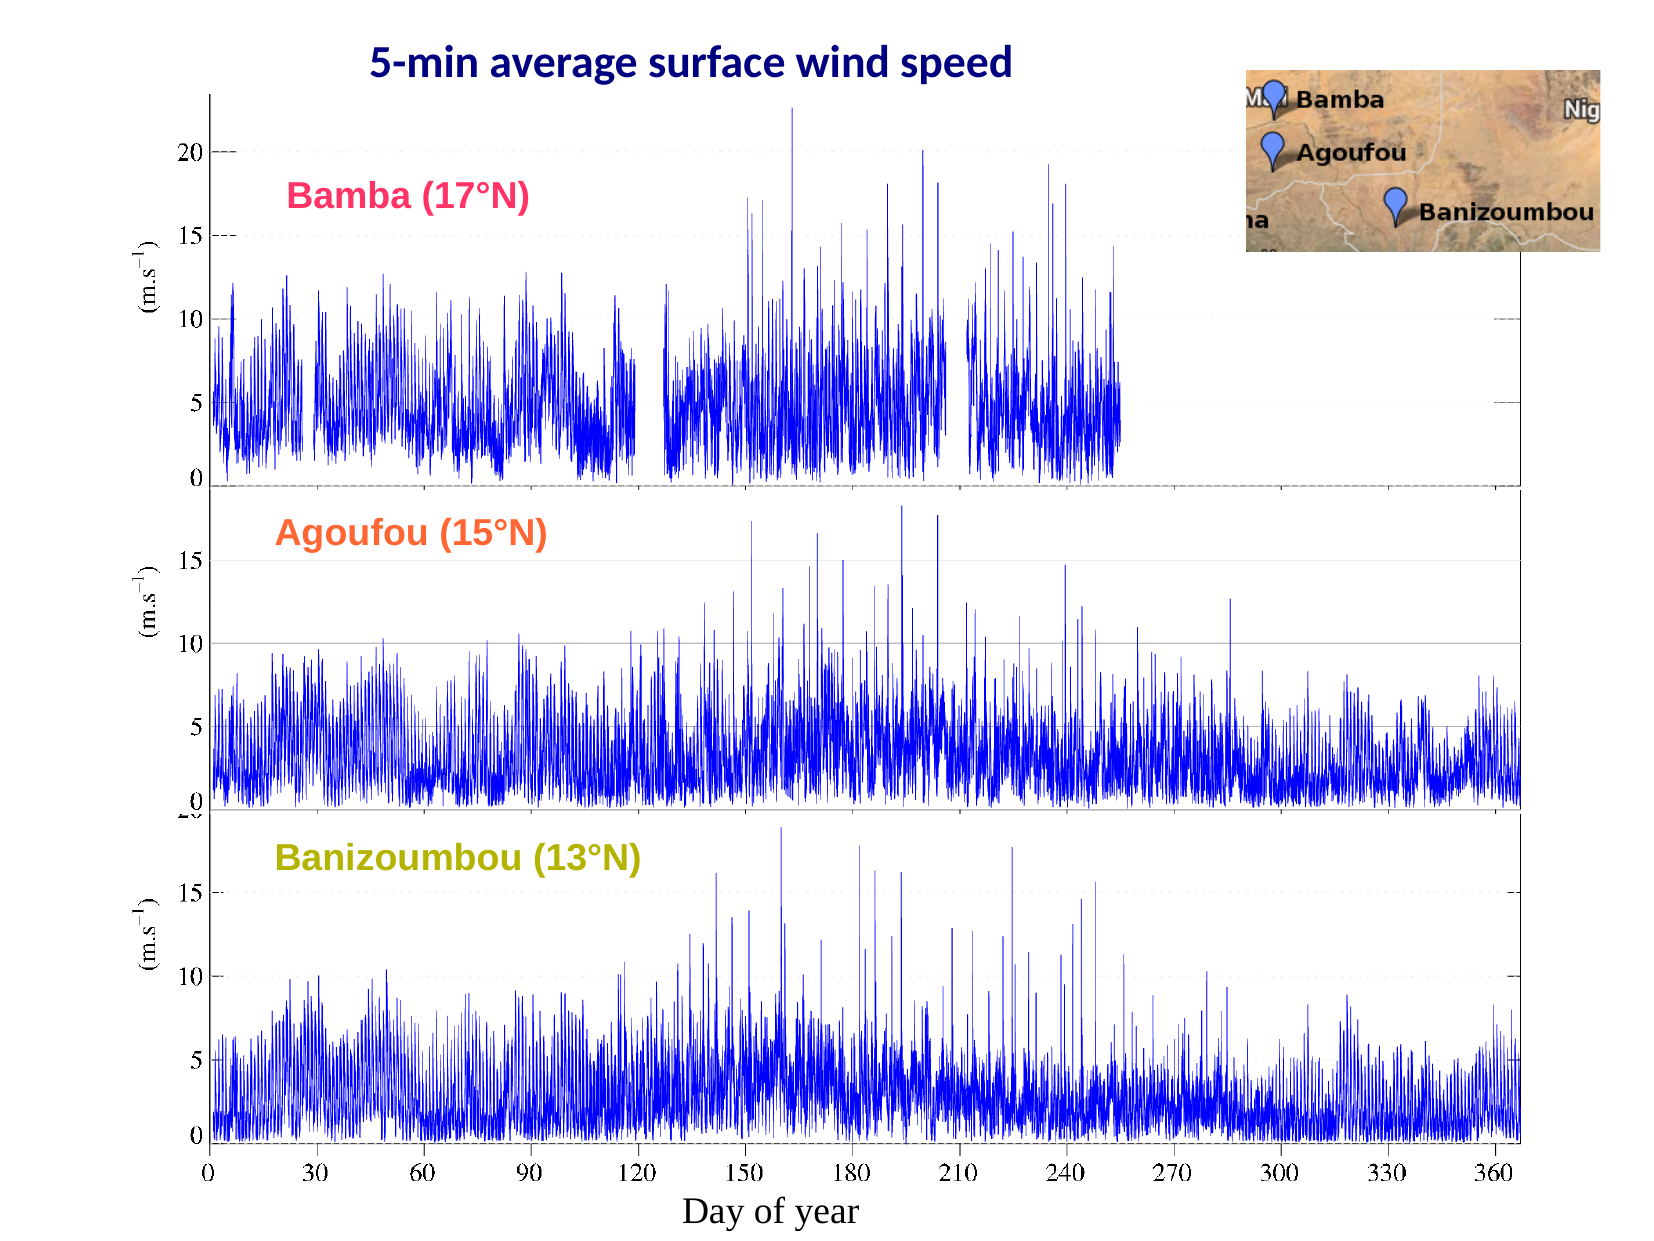

5-min average surface wind speed
Bamba (17°N)
Agoufou (15°N)
Banizoumbou (13°N)
Day of year